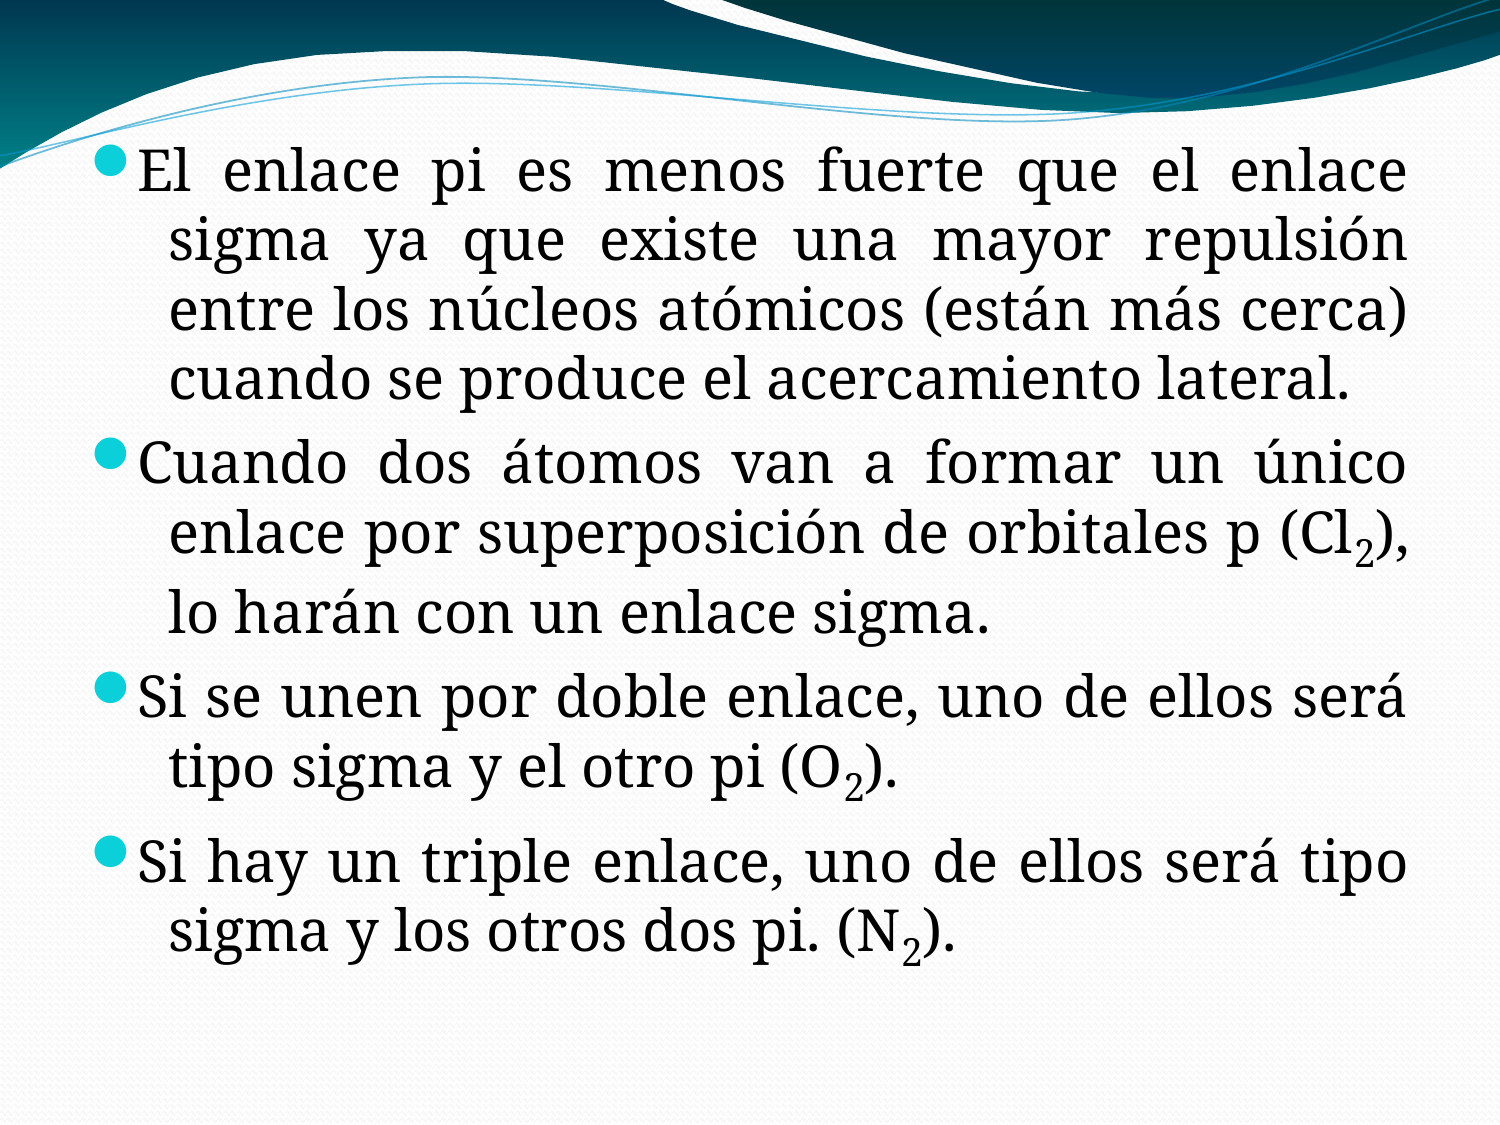

# El enlace pi es menos fuerte que el enlace sigma ya que existe una mayor repulsión entre los núcleos atómicos (están más cerca) cuando se produce el acercamiento lateral.
Cuando dos átomos van a formar un único enlace por superposición de orbitales p (Cl2), lo harán con un enlace sigma.
Si se unen por doble enlace, uno de ellos será tipo sigma y el otro pi (O2).
Si hay un triple enlace, uno de ellos será tipo sigma y los otros dos pi. (N2).